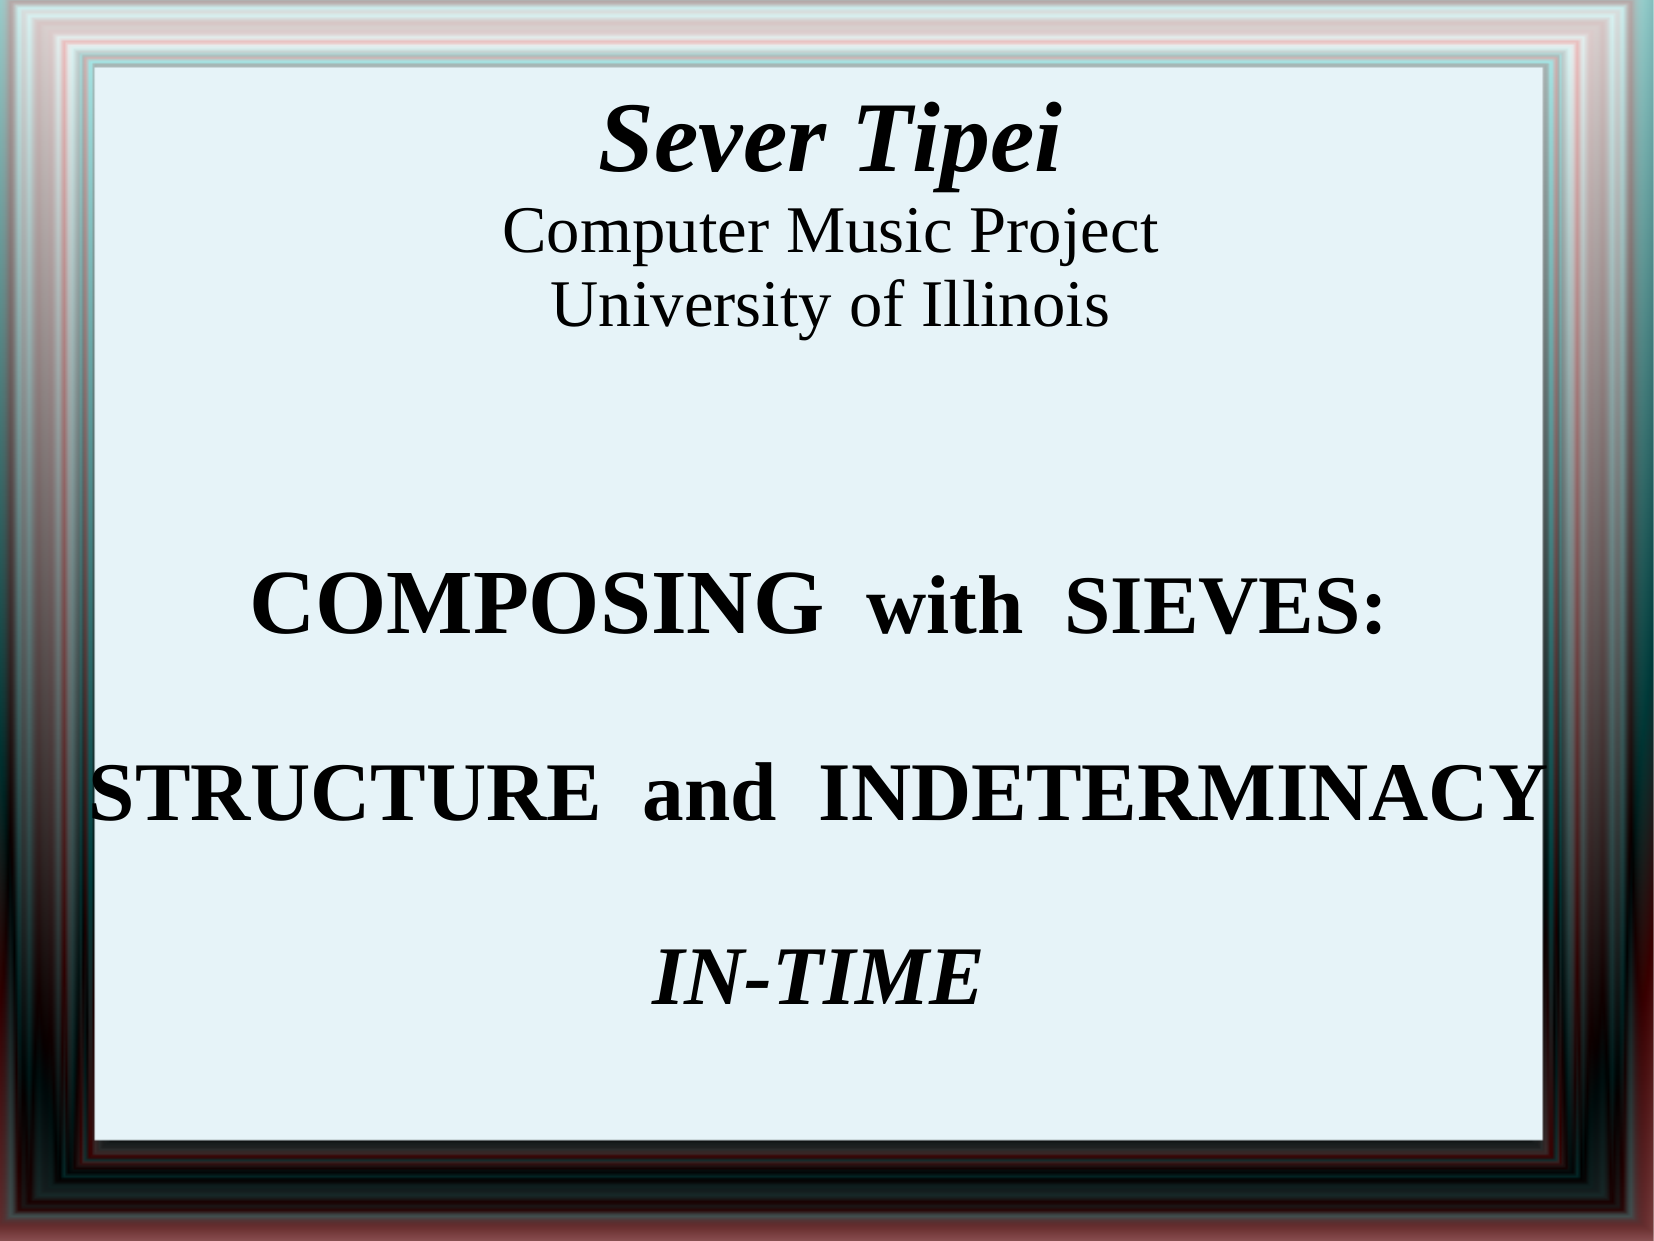

# Sever Tipei Computer Music Project University of Illinois
COMPOSING with SIEVES:
STRUCTURE and INDETERMINACY
IN-TIME